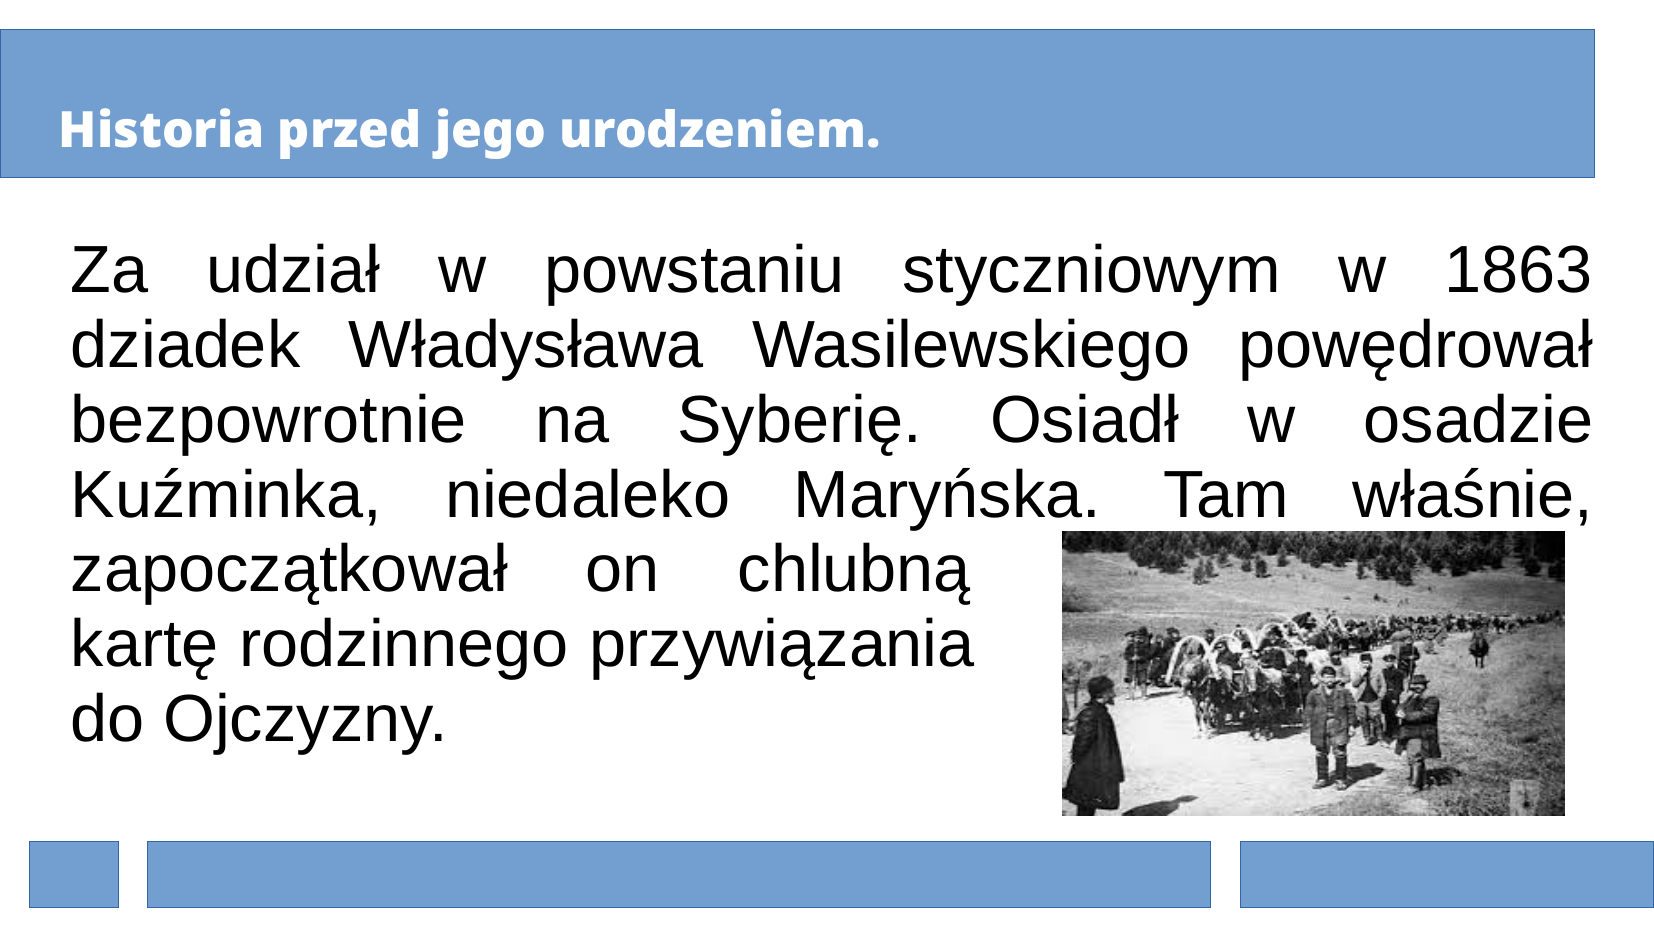

# Historia przed jego urodzeniem.
Za udział w powstaniu styczniowym w 1863 dziadek Władysława Wasilewskiego powędrował bezpowrotnie na Syberię. Osiadł w osadzie Kuźminka, niedaleko Maryńska. Tam właśnie, zapoczątkował on chlubną kartę rodzinnego przywiązania do Ojczyzny.